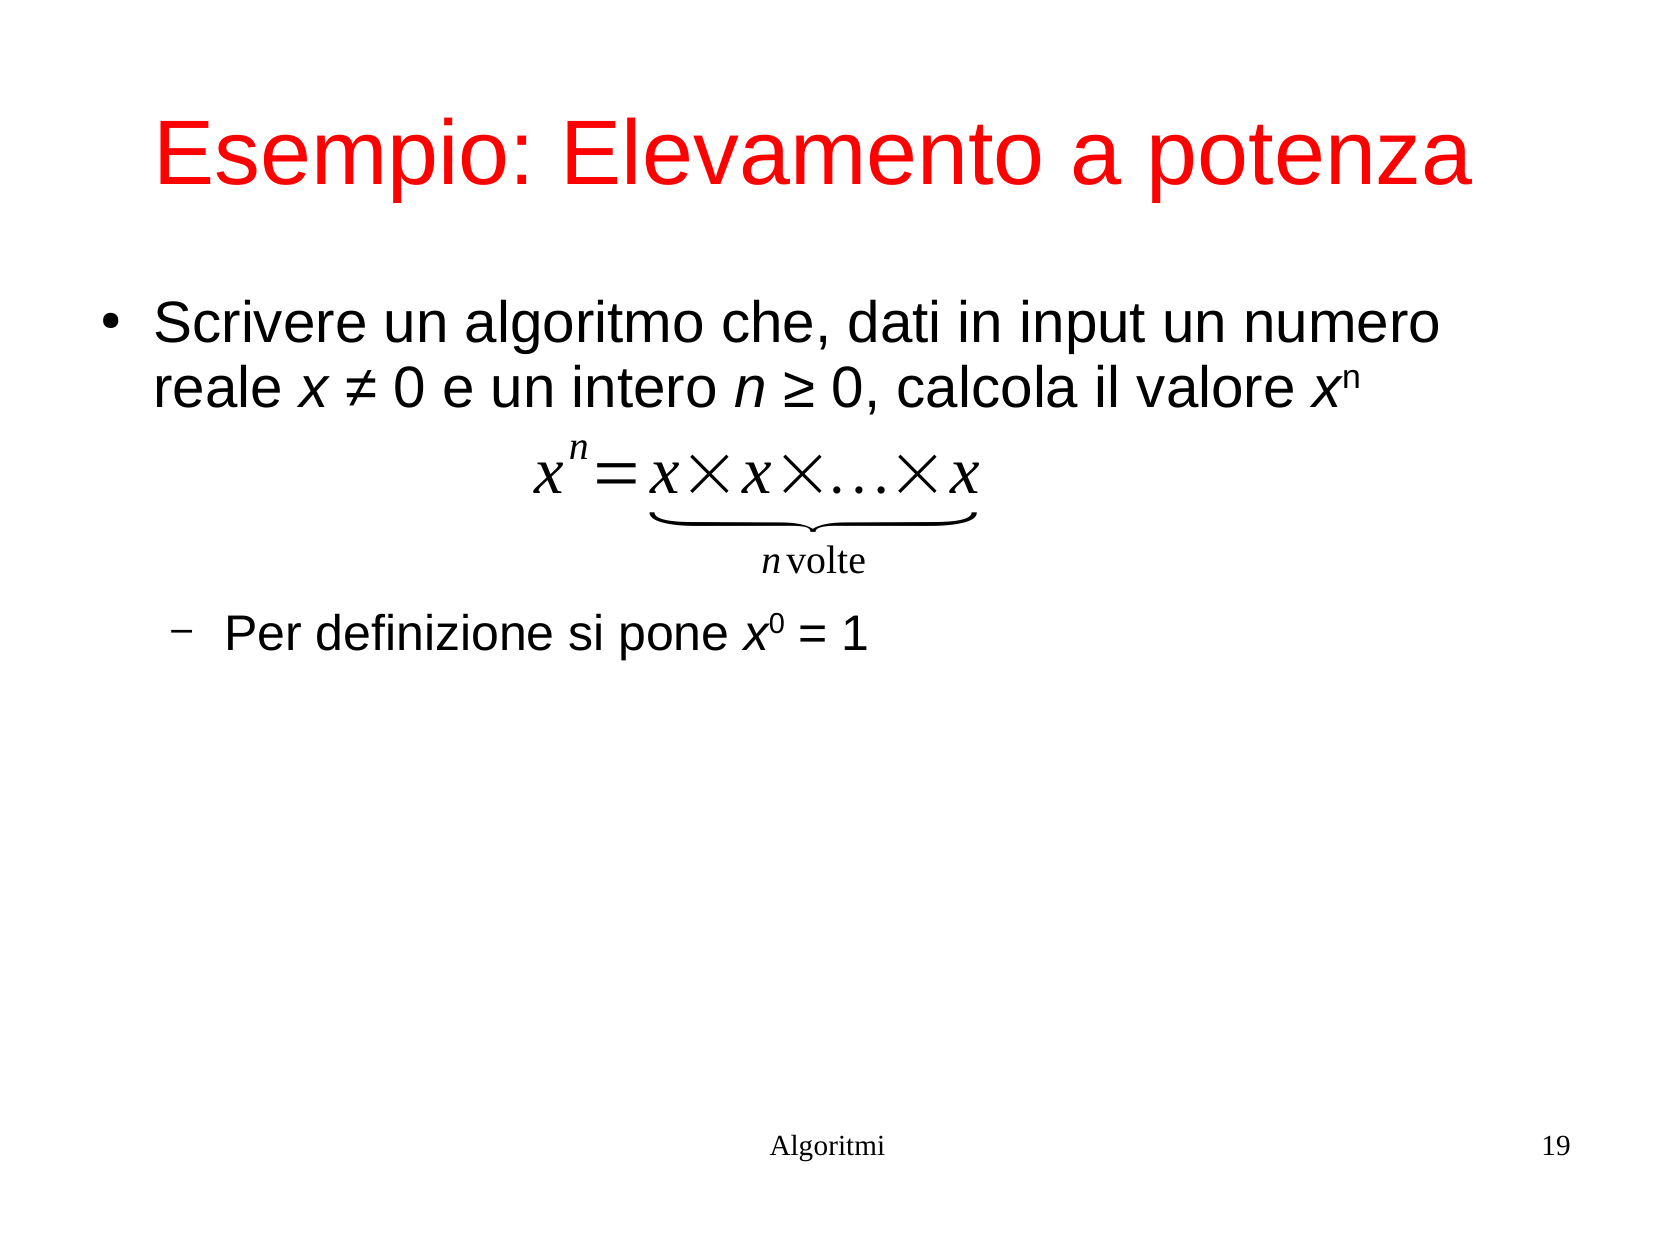

# Esempio: Elevamento a potenza
Scrivere un algoritmo che, dati in input un numero reale x ≠ 0 e un intero n ≥ 0, calcola il valore xn
Per definizione si pone x0 = 1
Algoritmi
19